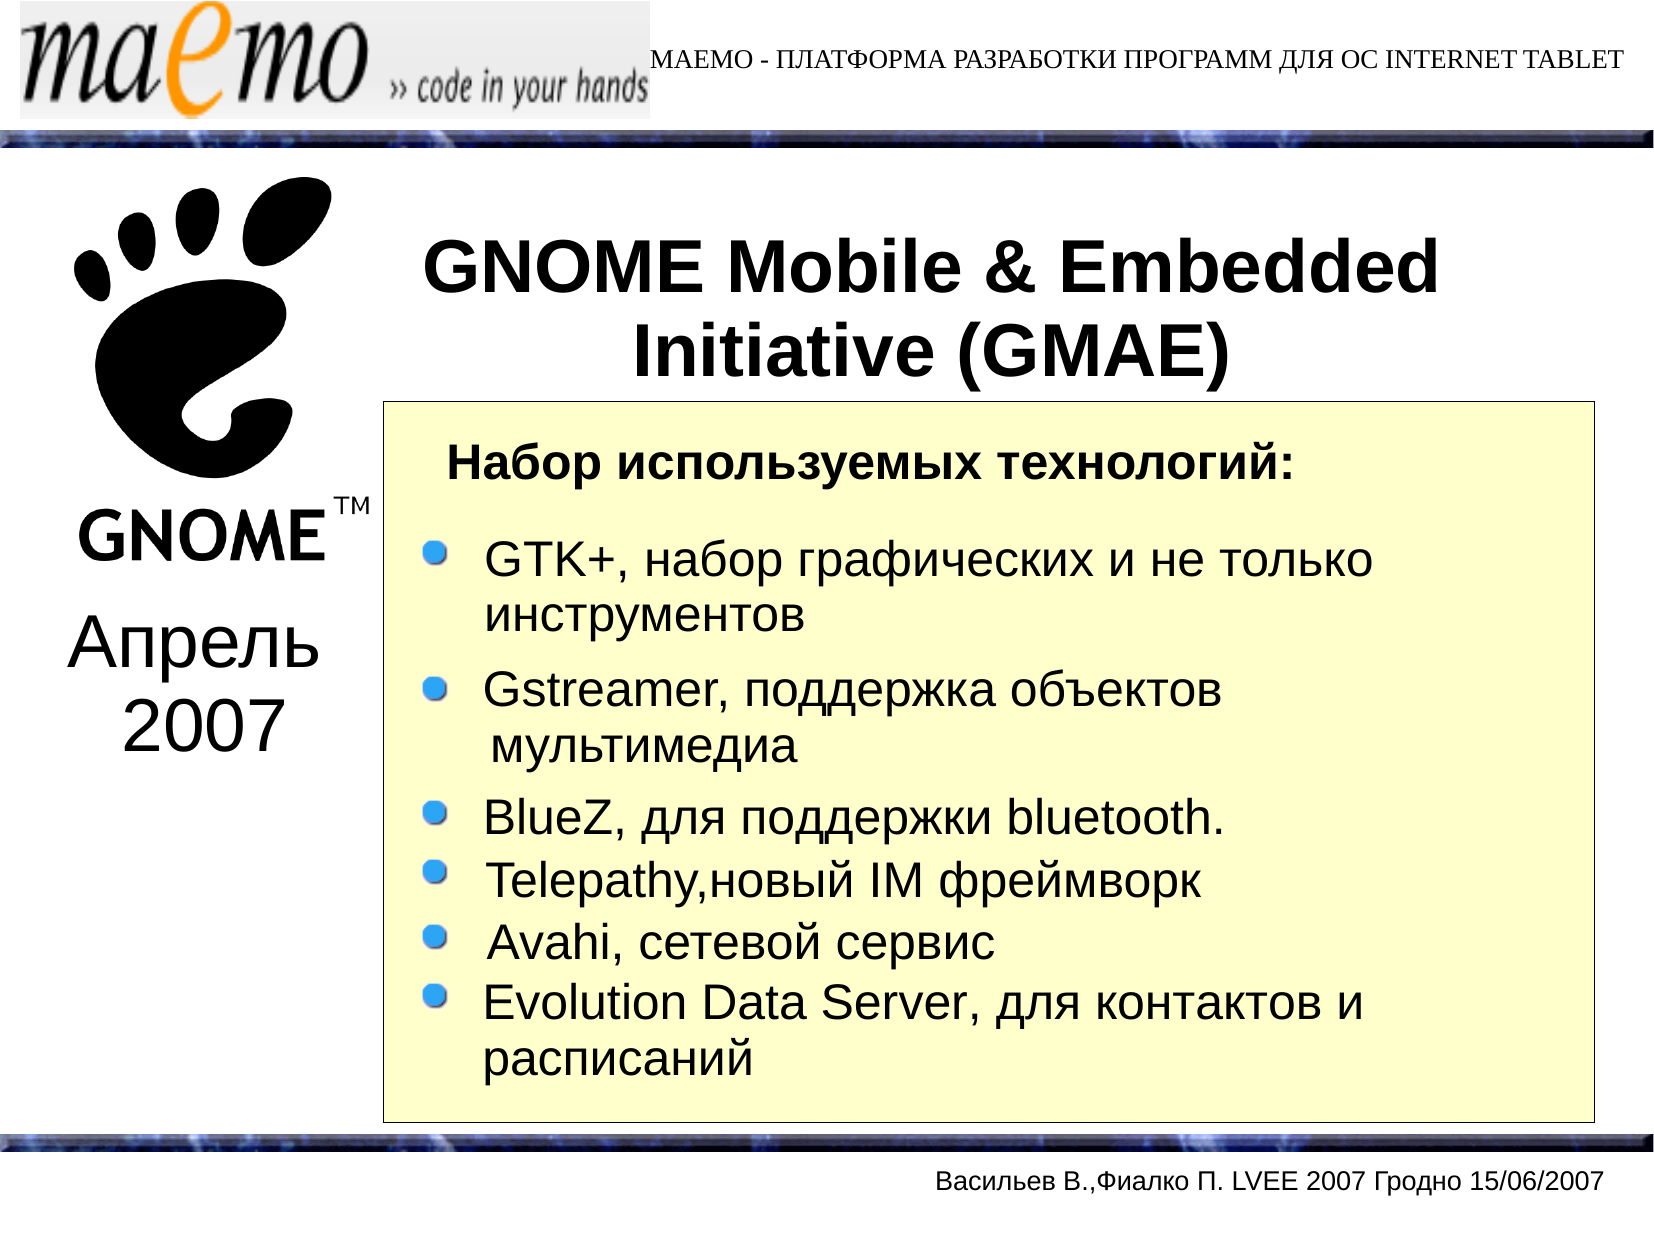

# MAEMO - ПЛАТФОРМА РАЗРАБОТКИ ПРОГРАММ ДЛЯ ОС INTERNET TABLET
GNOME Mobile & Embedded Initiative (GMAE)
Набор используемых технологий:
GTK+, набор графических и не только инструментов
Апрель
2007
 Gstreamer, поддержка объектов мультимедиа
 BlueZ, для поддержки bluetooth.
Telepathy,новый IM фреймворк
Avahi, сетевой сервис
Evolution Data Server, для контактов и расписаний
Васильев В.,Фиалко П. LVEE 2007 Гродно 15/06/2007